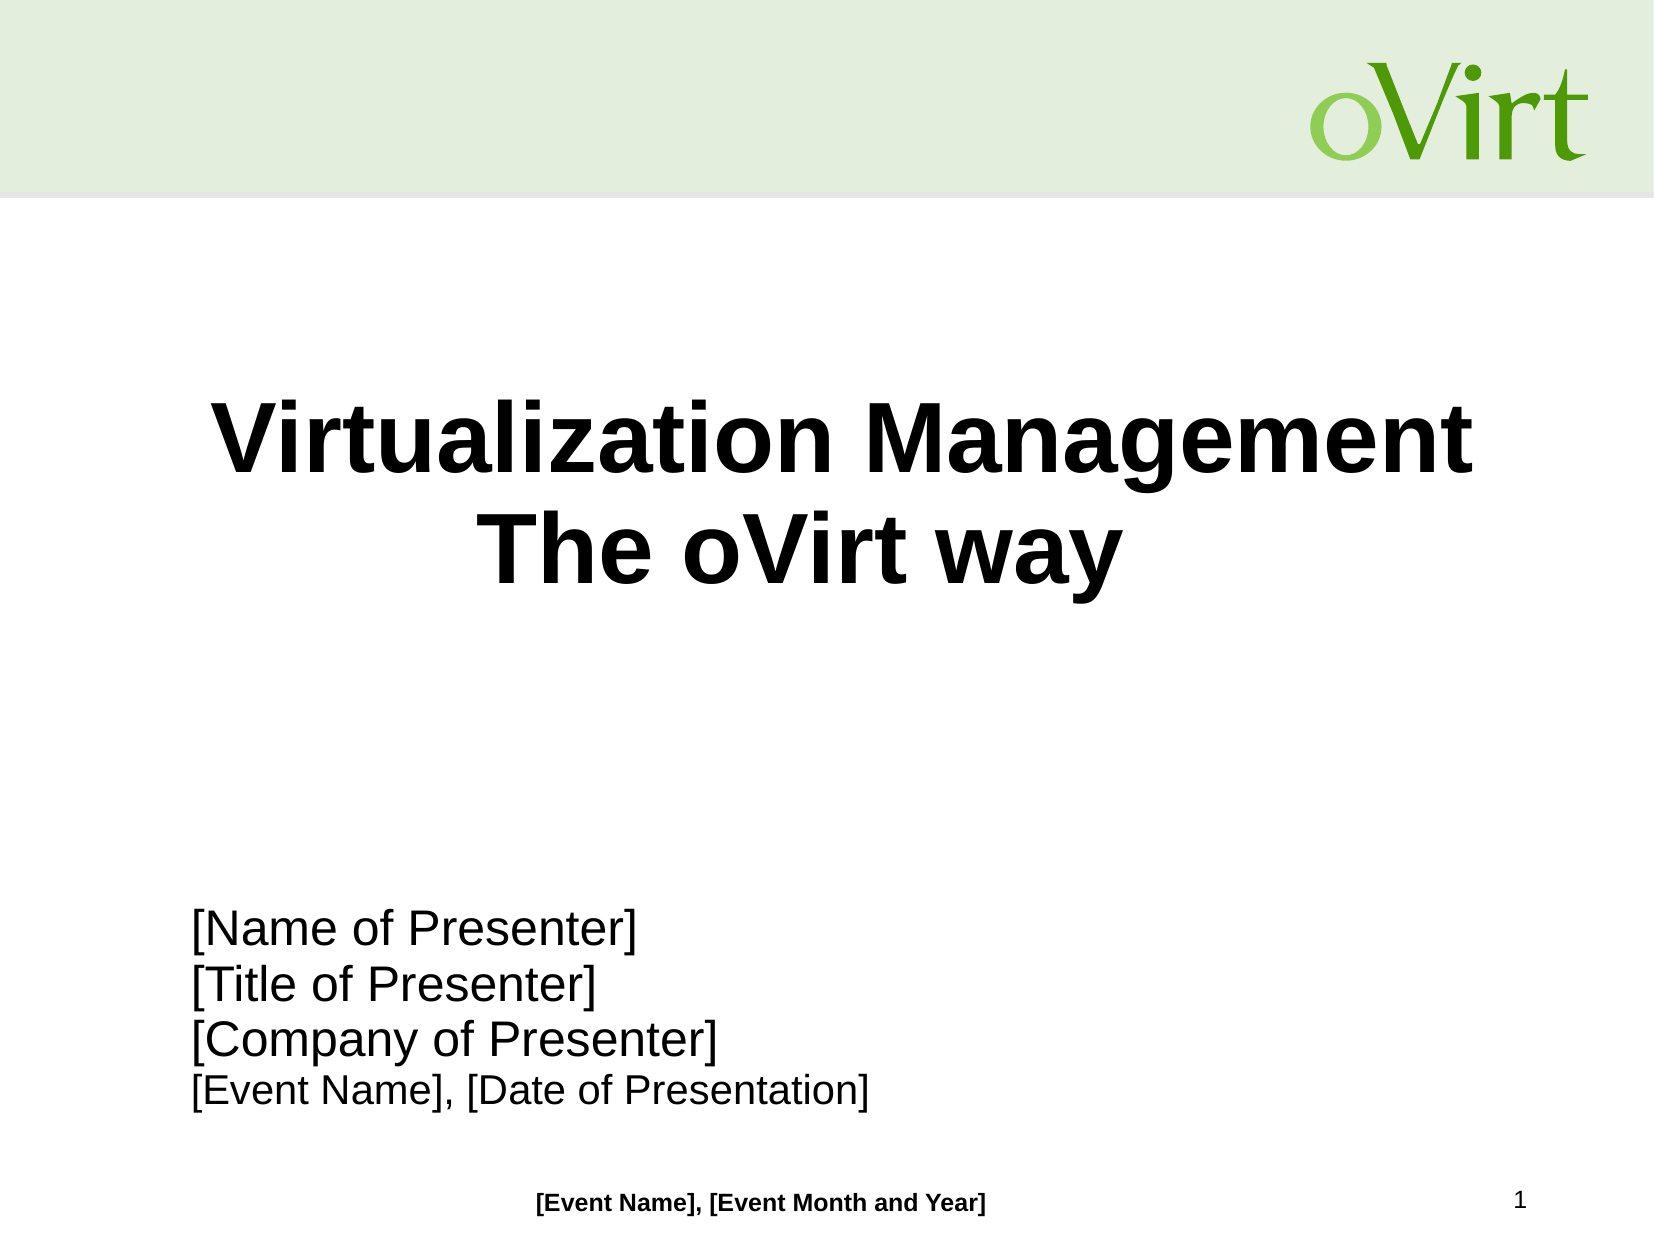

Virtualization Management
The oVirt way
[Name of Presenter]
[Title of Presenter]
[Company of Presenter]
[Event Name], [Date of Presentation]